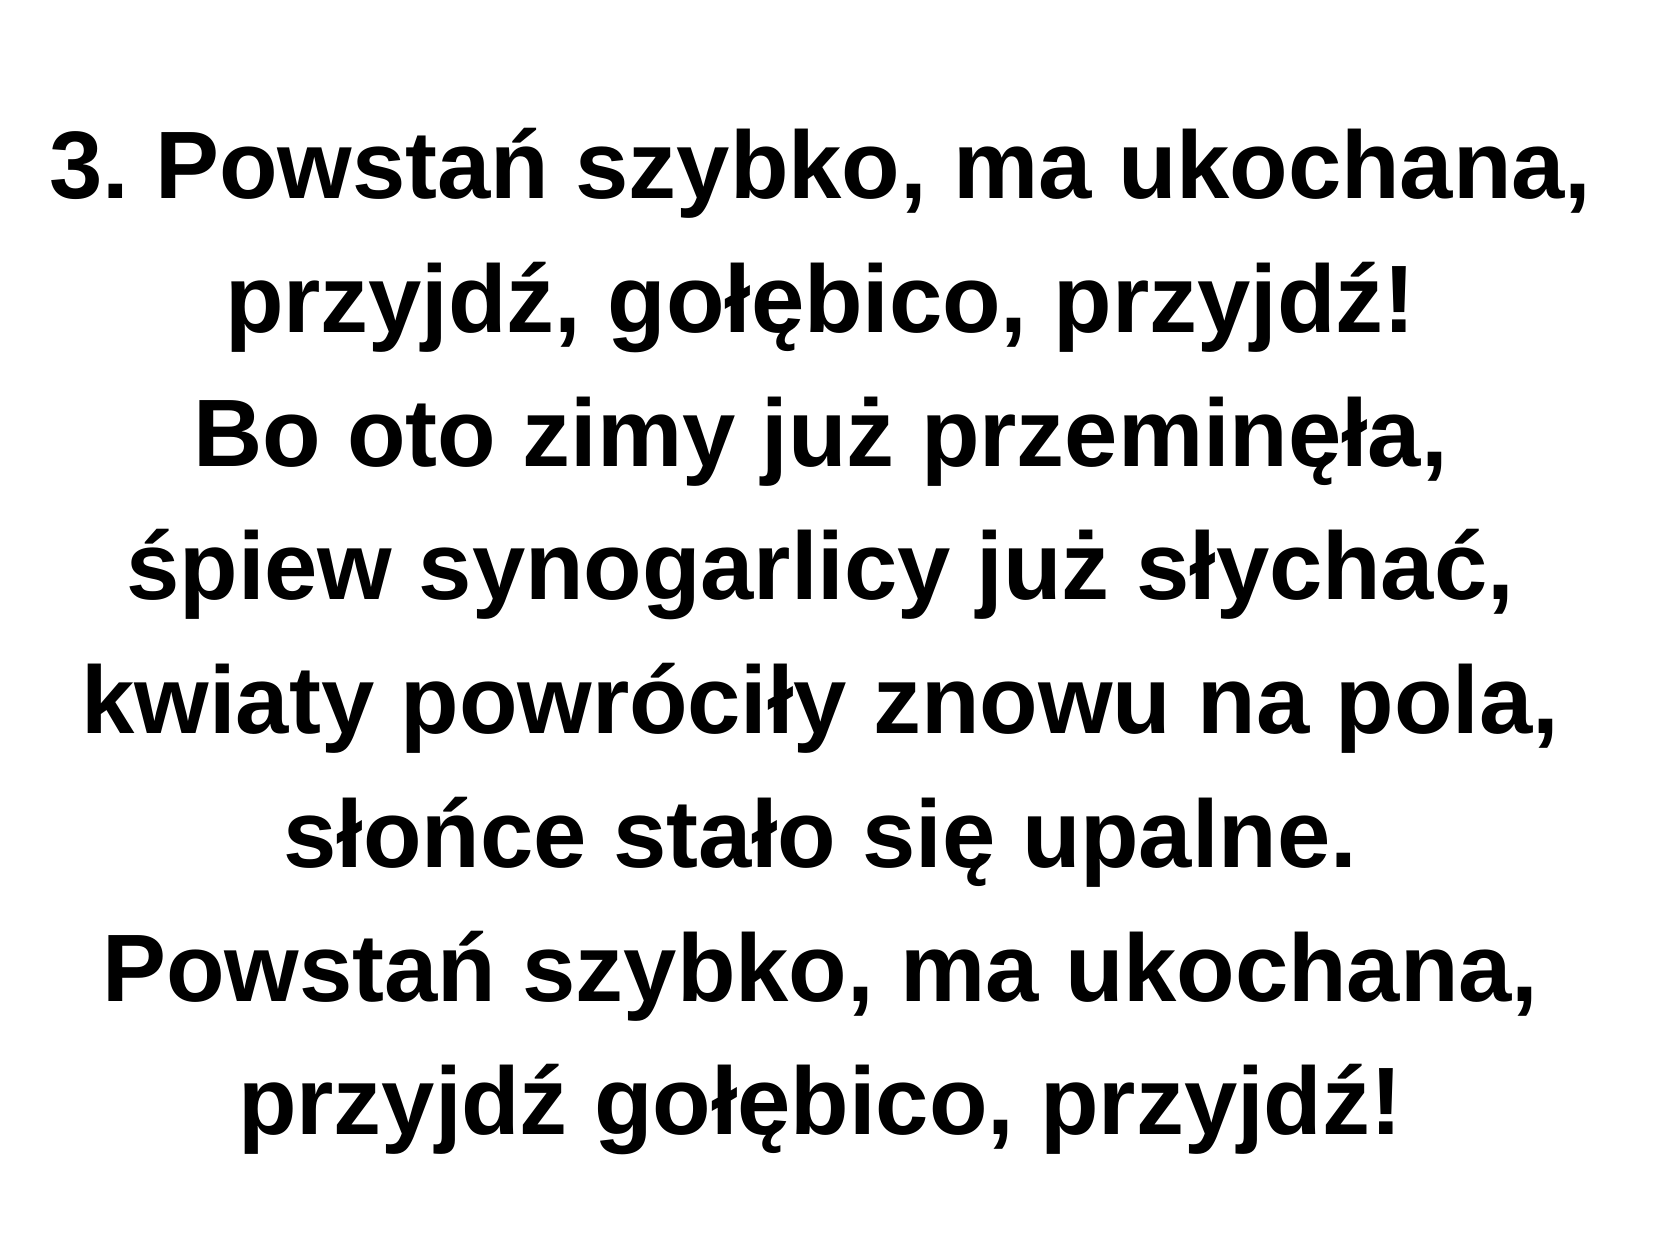

# 3. Powstań szybko, ma ukochana,
przyjdź, gołębico, przyjdź!
Bo oto zimy już przeminęła,
śpiew synogarlicy już słychać,
kwiaty powróciły znowu na pola,
słońce stało się upalne.
Powstań szybko, ma ukochana,
przyjdź gołębico, przyjdź!